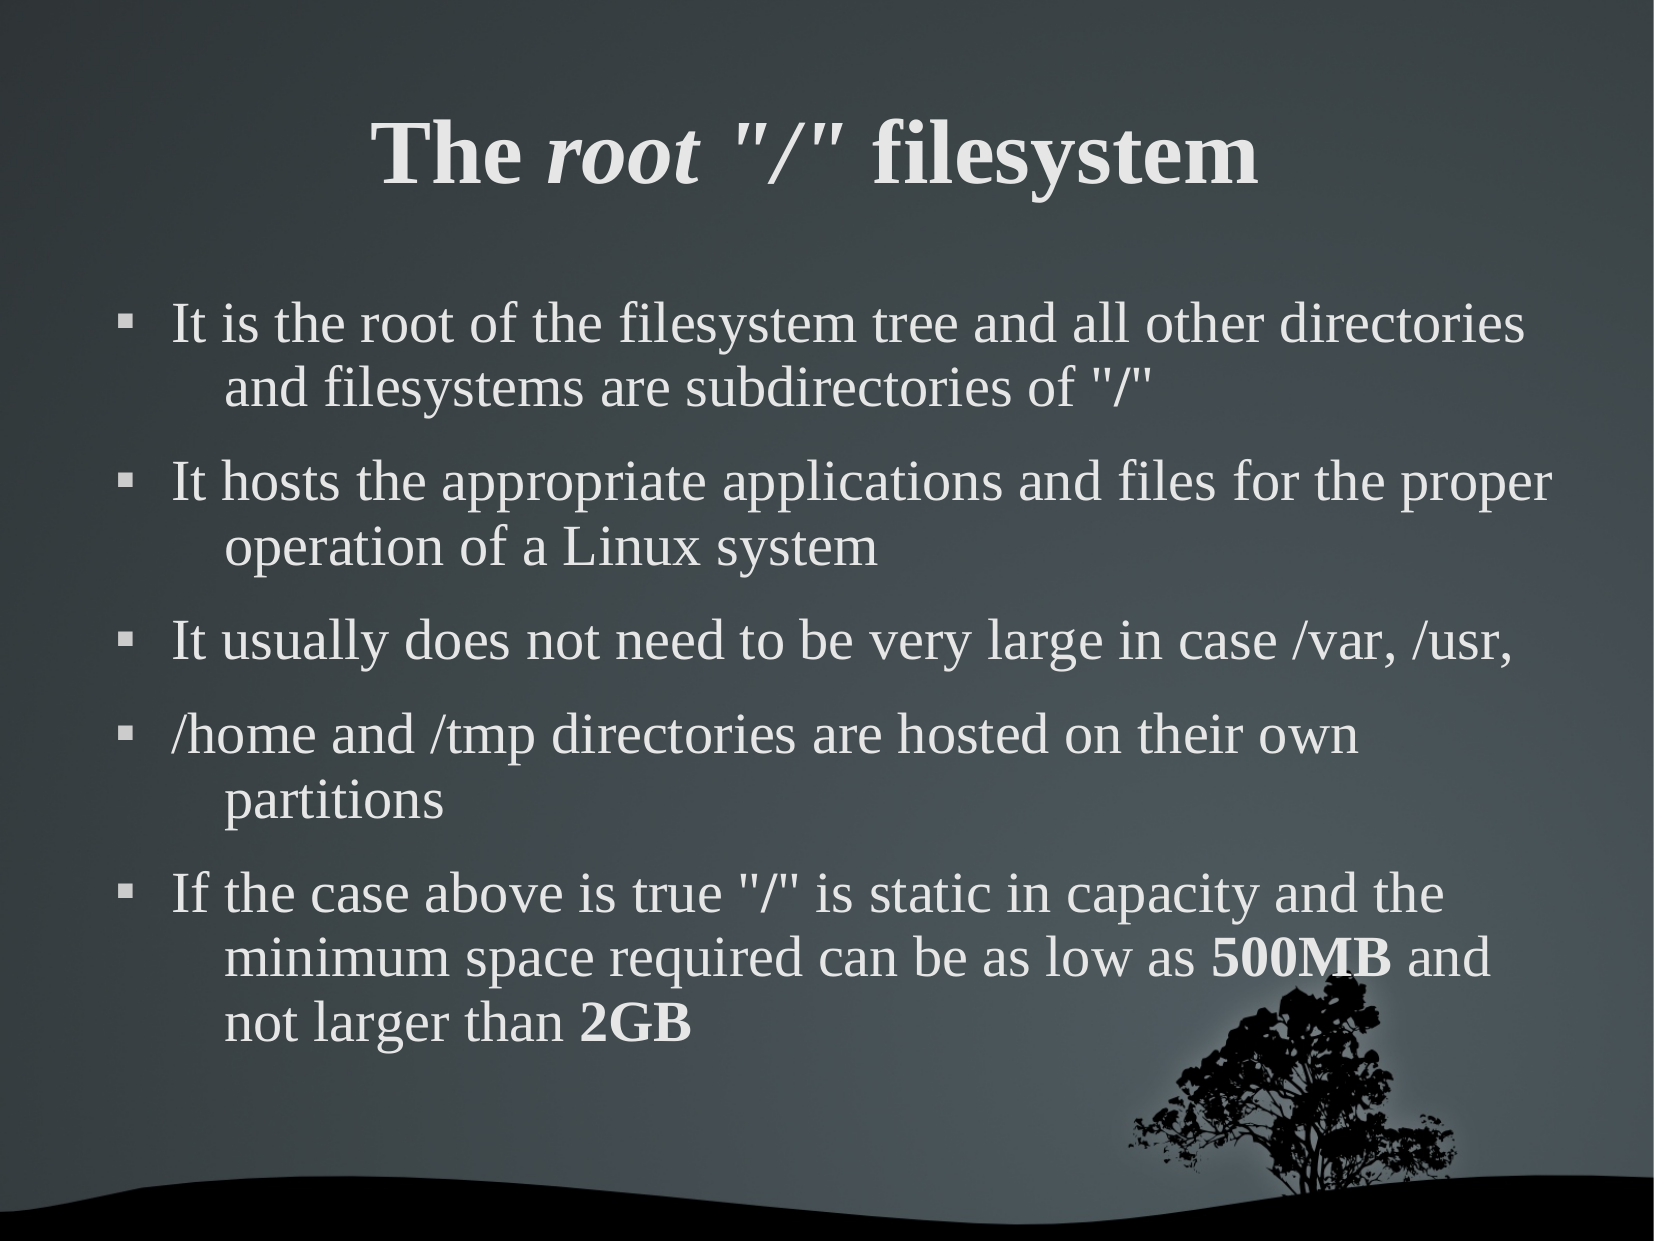

# The root "/" filesystem
It is the root of the filesystem tree and all other directories and filesystems are subdirectories of "/"
It hosts the appropriate applications and files for the proper operation of a Linux system
It usually does not need to be very large in case /var, /usr,
/home and /tmp directories are hosted on their own partitions
If the case above is true "/" is static in capacity and the minimum space required can be as low as 500ΜΒ and not larger than 2GB